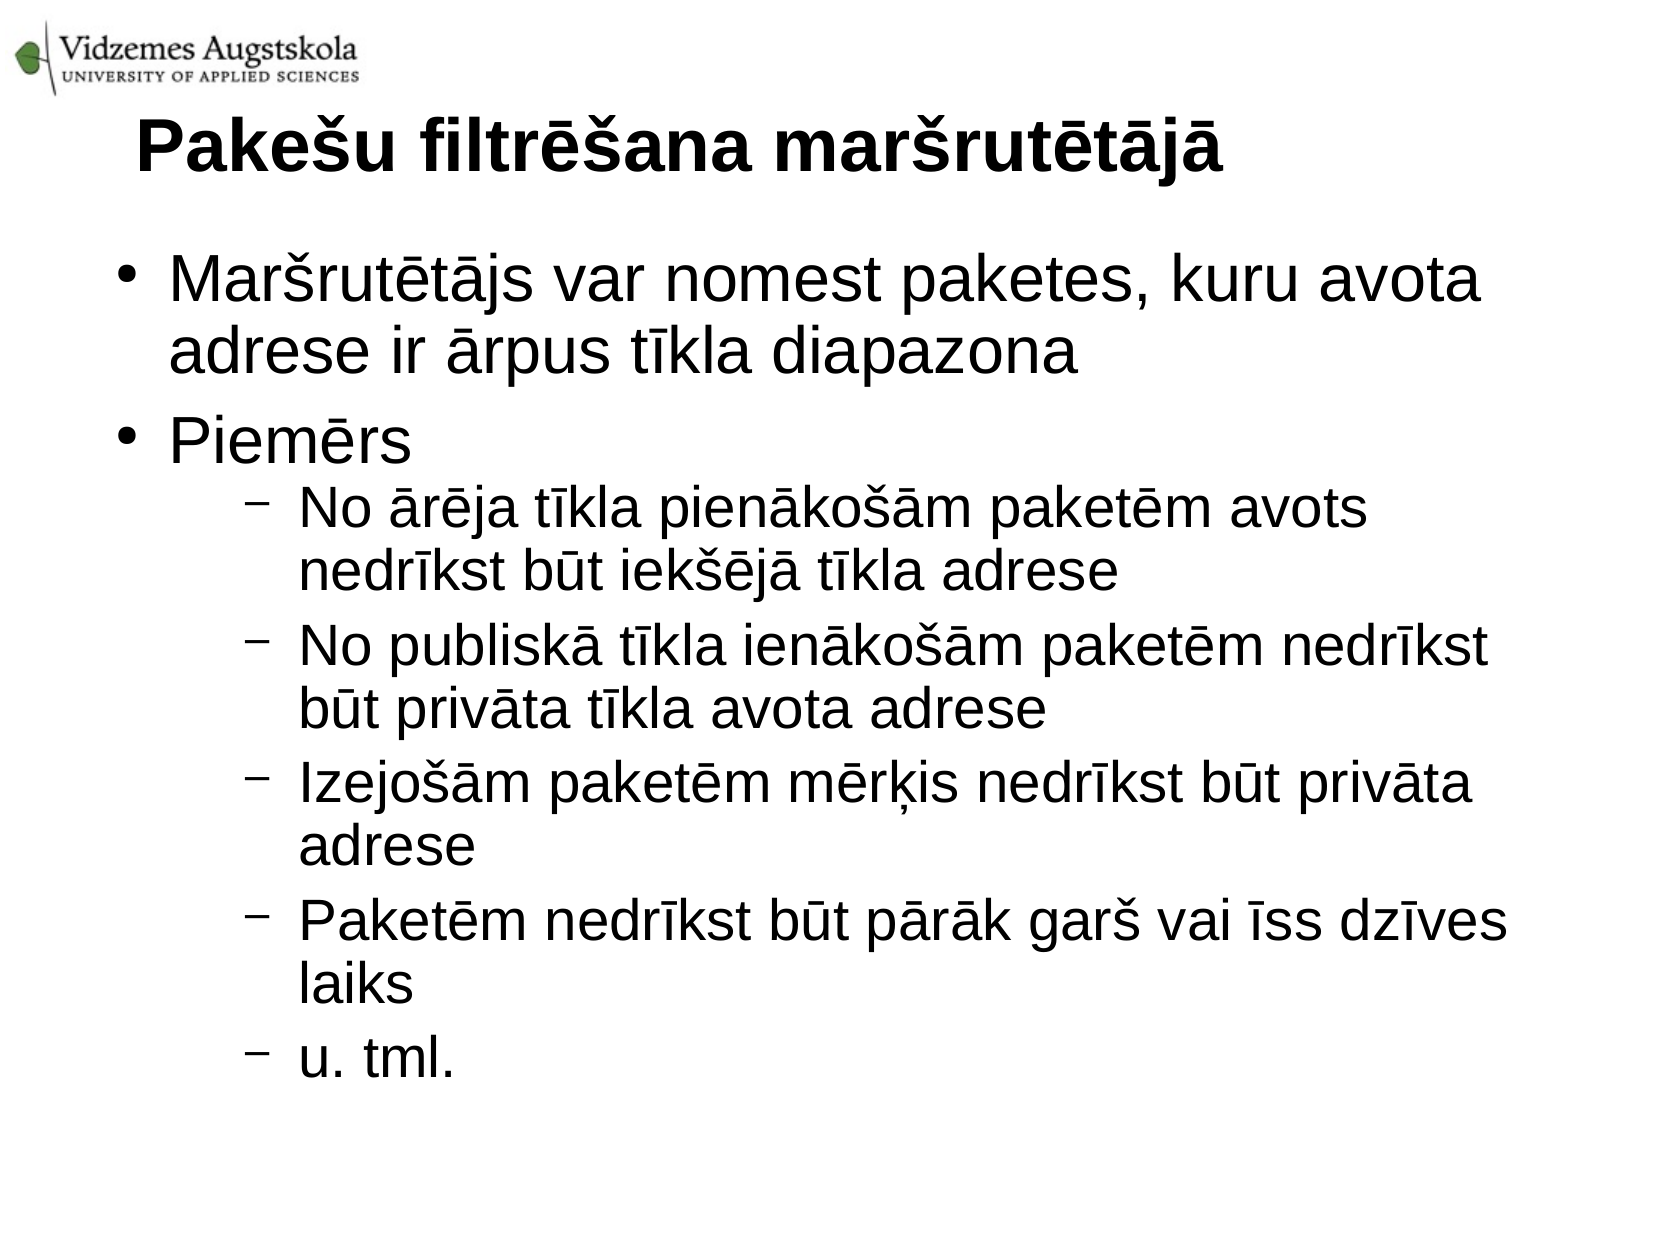

# Pakešu filtrēšana maršrutētājā
Maršrutētājs var nomest paketes, kuru avota adrese ir ārpus tīkla diapazona
Piemērs
No ārēja tīkla pienākošām paketēm avots nedrīkst būt iekšējā tīkla adrese
No publiskā tīkla ienākošām paketēm nedrīkst būt privāta tīkla avota adrese
Izejošām paketēm mērķis nedrīkst būt privāta adrese
Paketēm nedrīkst būt pārāk garš vai īss dzīves laiks
u. tml.